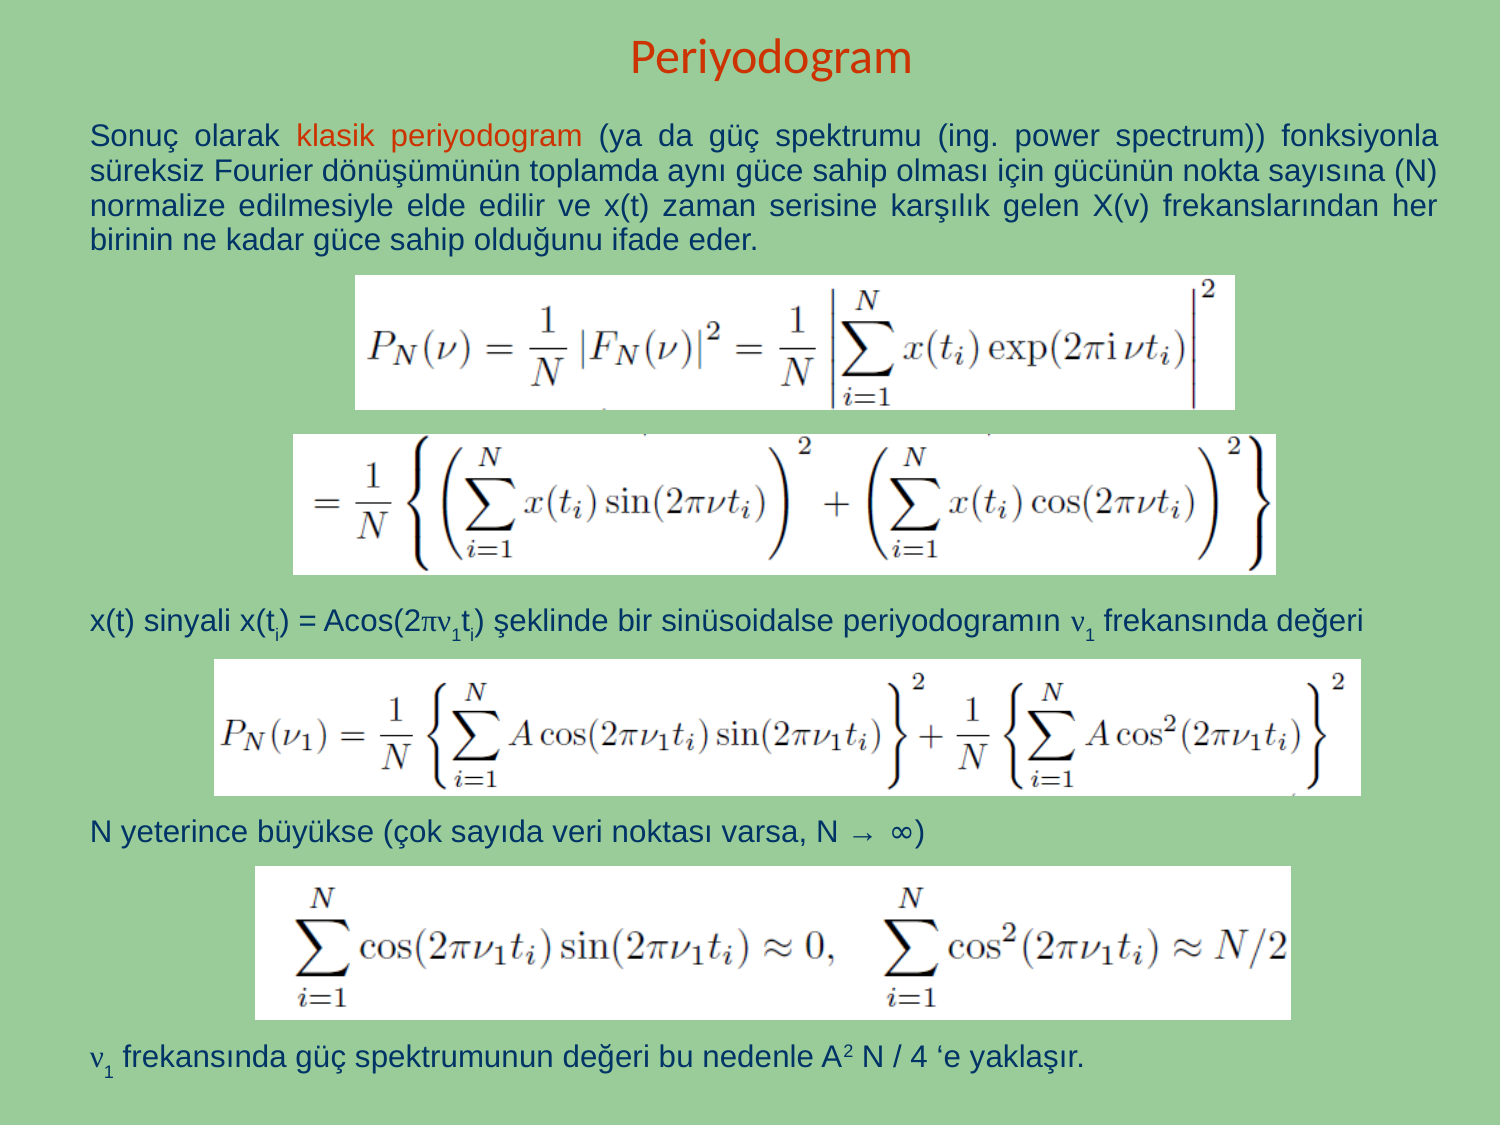

# Periyodogram
Sonuç olarak klasik periyodogram (ya da güç spektrumu (ing. power spectrum)) fonksiyonla süreksiz Fourier dönüşümünün toplamda aynı güce sahip olması için gücünün nokta sayısına (N) normalize edilmesiyle elde edilir ve x(t) zaman serisine karşılık gelen X(v) frekanslarından her birinin ne kadar güce sahip olduğunu ifade eder.
x(t) sinyali x(ti) = Acos(2πν1ti) şeklinde bir sinüsoidalse periyodogramın ν1 frekansında değeri
N yeterince büyükse (çok sayıda veri noktası varsa, N → ∞)
ν1 frekansında güç spektrumunun değeri bu nedenle A2 N / 4 ‘e yaklaşır.